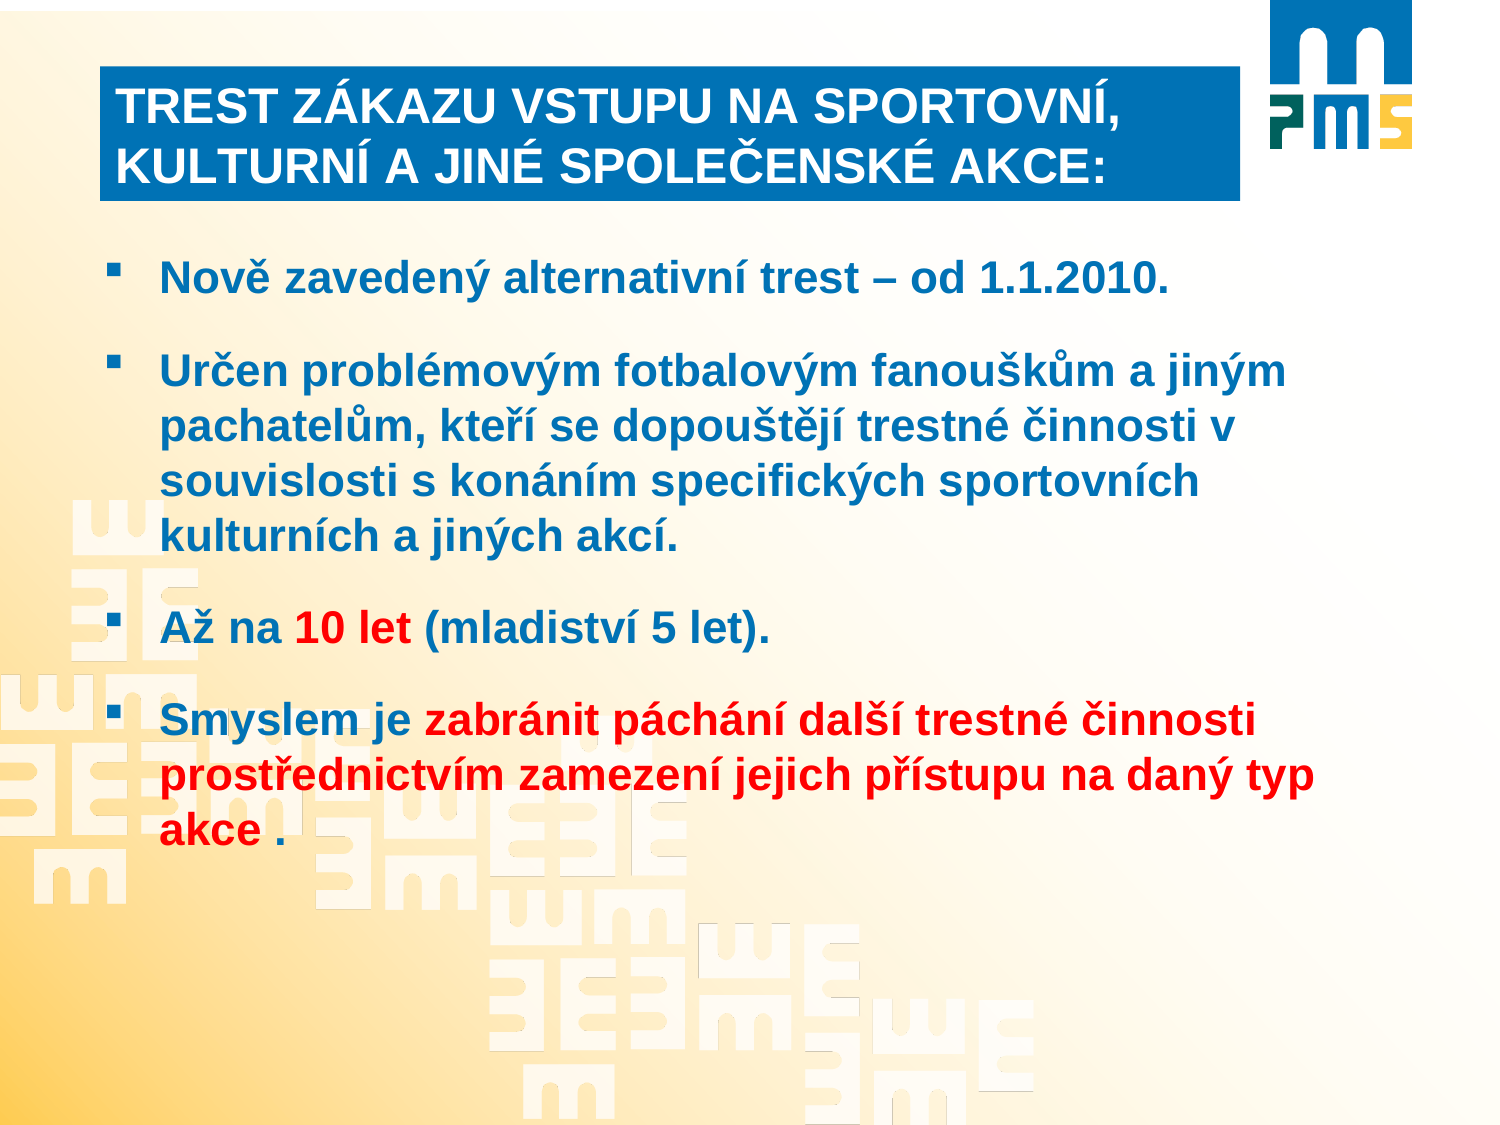

# TREST ZÁKAZU VSTUPU NA SPORTOVNÍ, KULTURNÍ A JINÉ SPOLEČENSKÉ AKCE:
Nově zavedený alternativní trest – od 1.1.2010.
Určen problémovým fotbalovým fanouškům a jiným pachatelům, kteří se dopouštějí trestné činnosti v souvislosti s konáním specifických sportovních kulturních a jiných akcí.
Až na 10 let (mladiství 5 let).
Smyslem je zabránit páchání další trestné činnosti prostřednictvím zamezení jejich přístupu na daný typ akce .